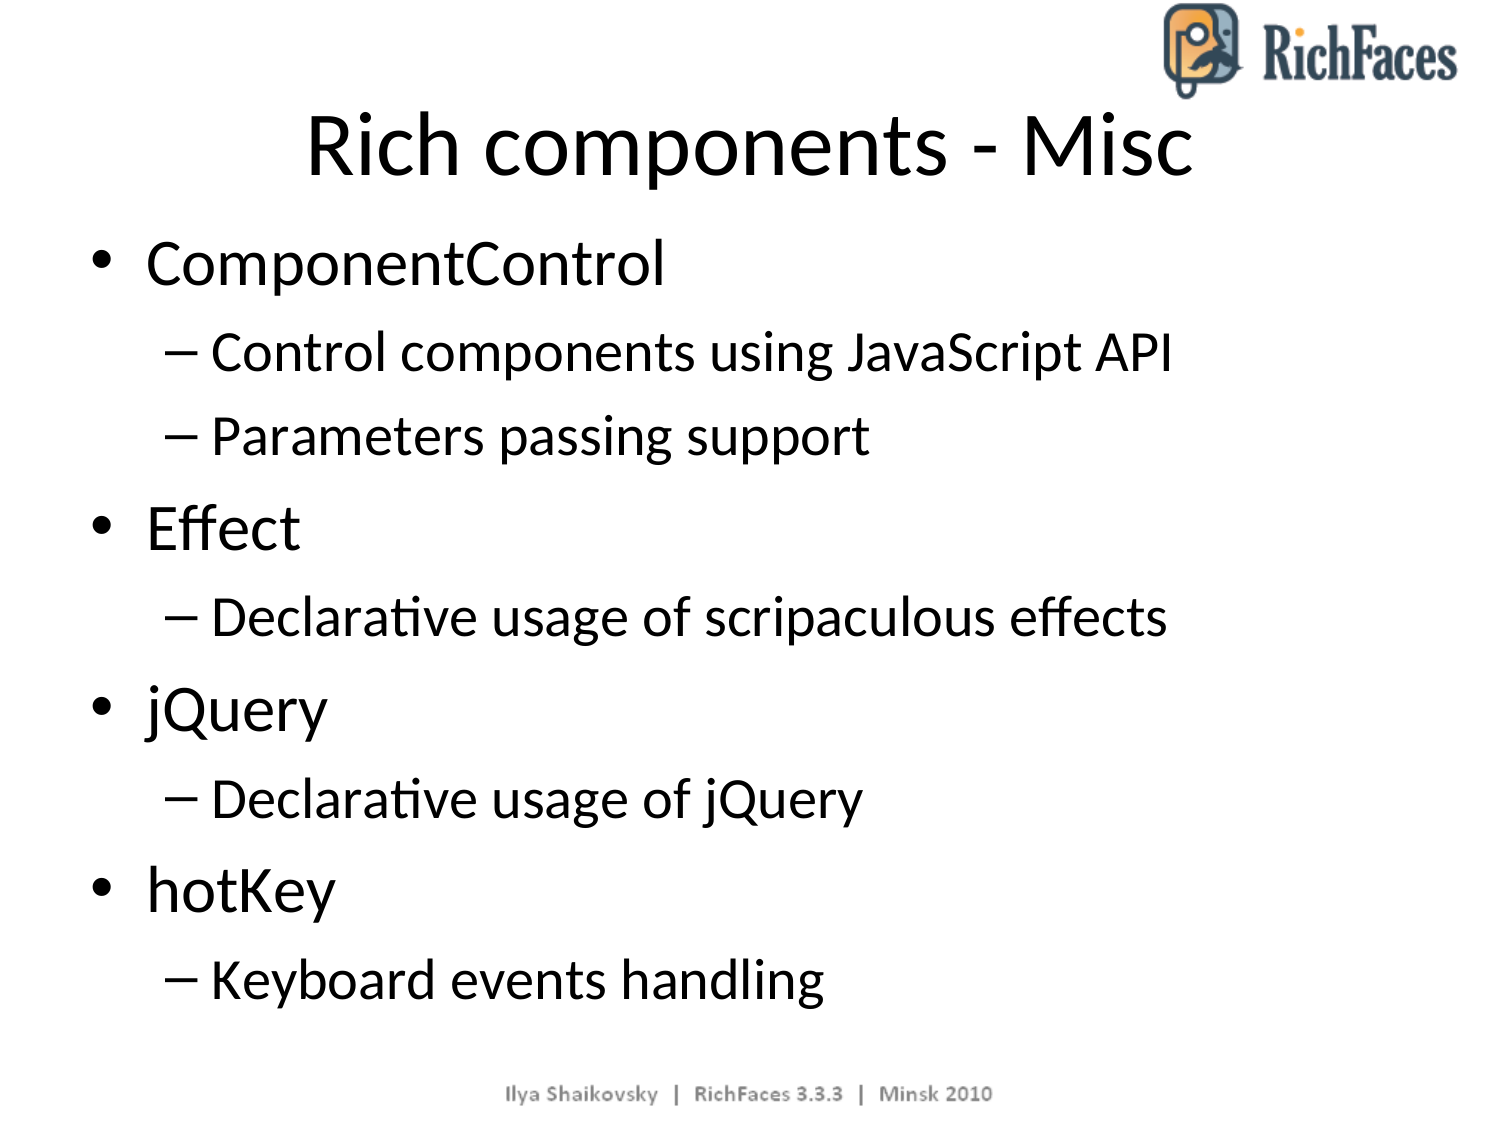

# Rich components - Misc
ComponentControl
Control components using JavaScript API
Parameters passing support
Effect
Declarative usage of scripaculous effects
jQuery
Declarative usage of jQuery
hotKey
Keyboard events handling